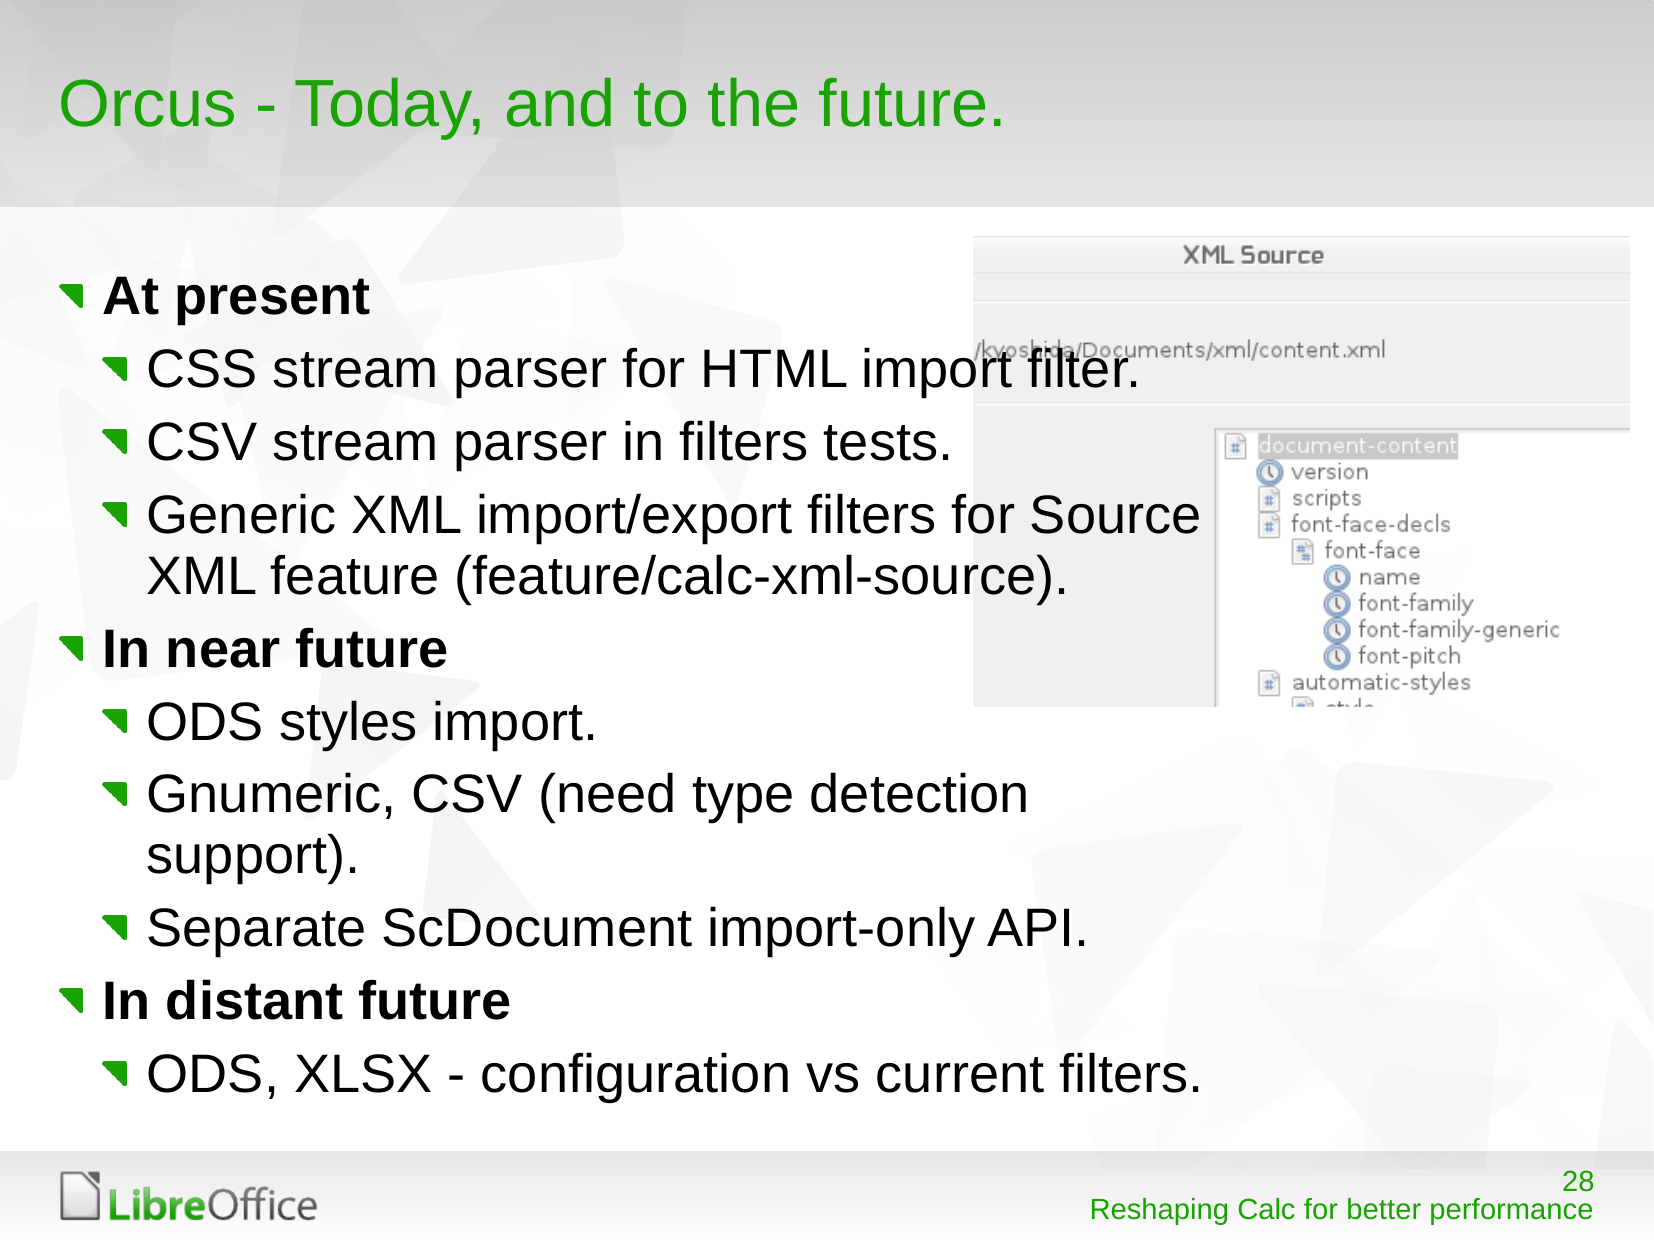

# Orcus - Today, and to the future.
At present
CSS stream parser for HTML import filter.
CSV stream parser in filters tests.
Generic XML import/export filters for Source XML feature (feature/calc-xml-source).
In near future
ODS styles import.
Gnumeric, CSV (need type detection support).
Separate ScDocument import-only API.
In distant future
ODS, XLSX - configuration vs current filters.
28
Reshaping Calc for better performance